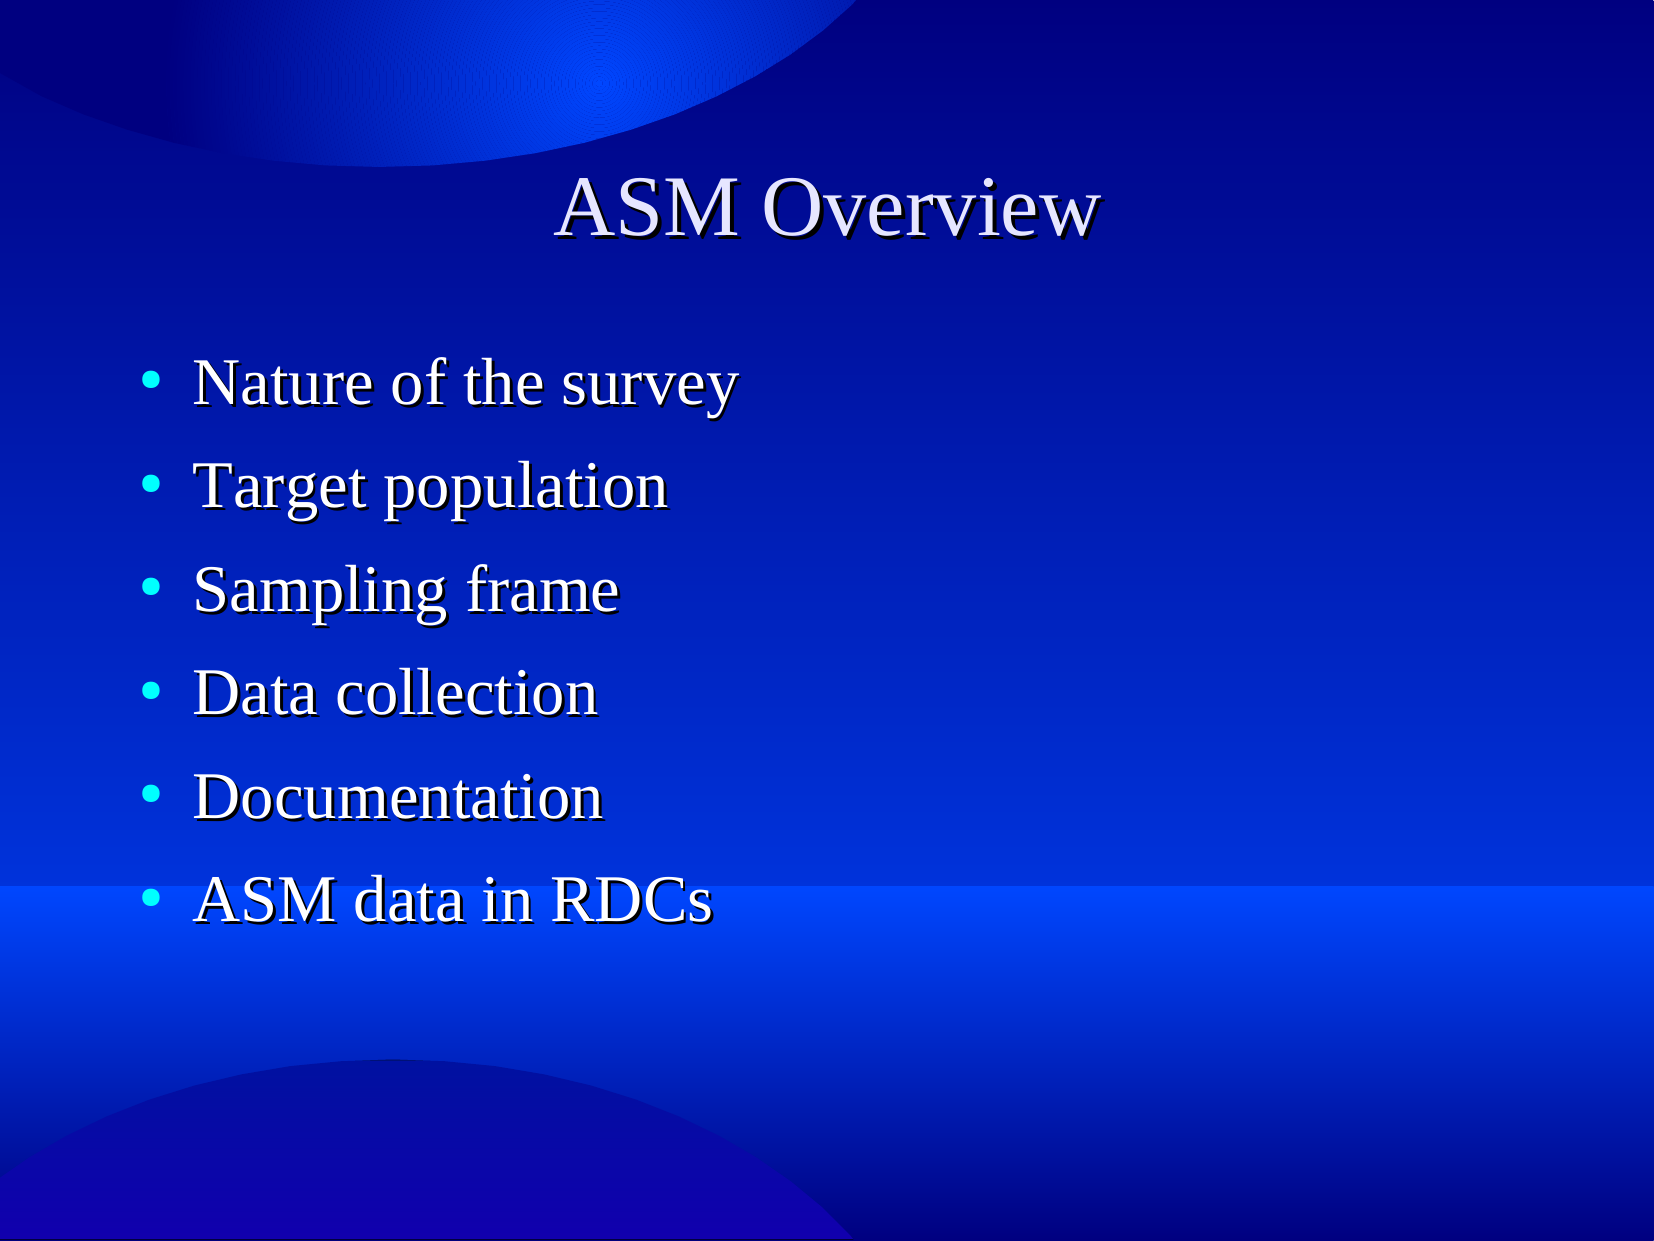

# ASM Overview
Nature of the survey
Target population
Sampling frame
Data collection
Documentation
ASM data in RDCs